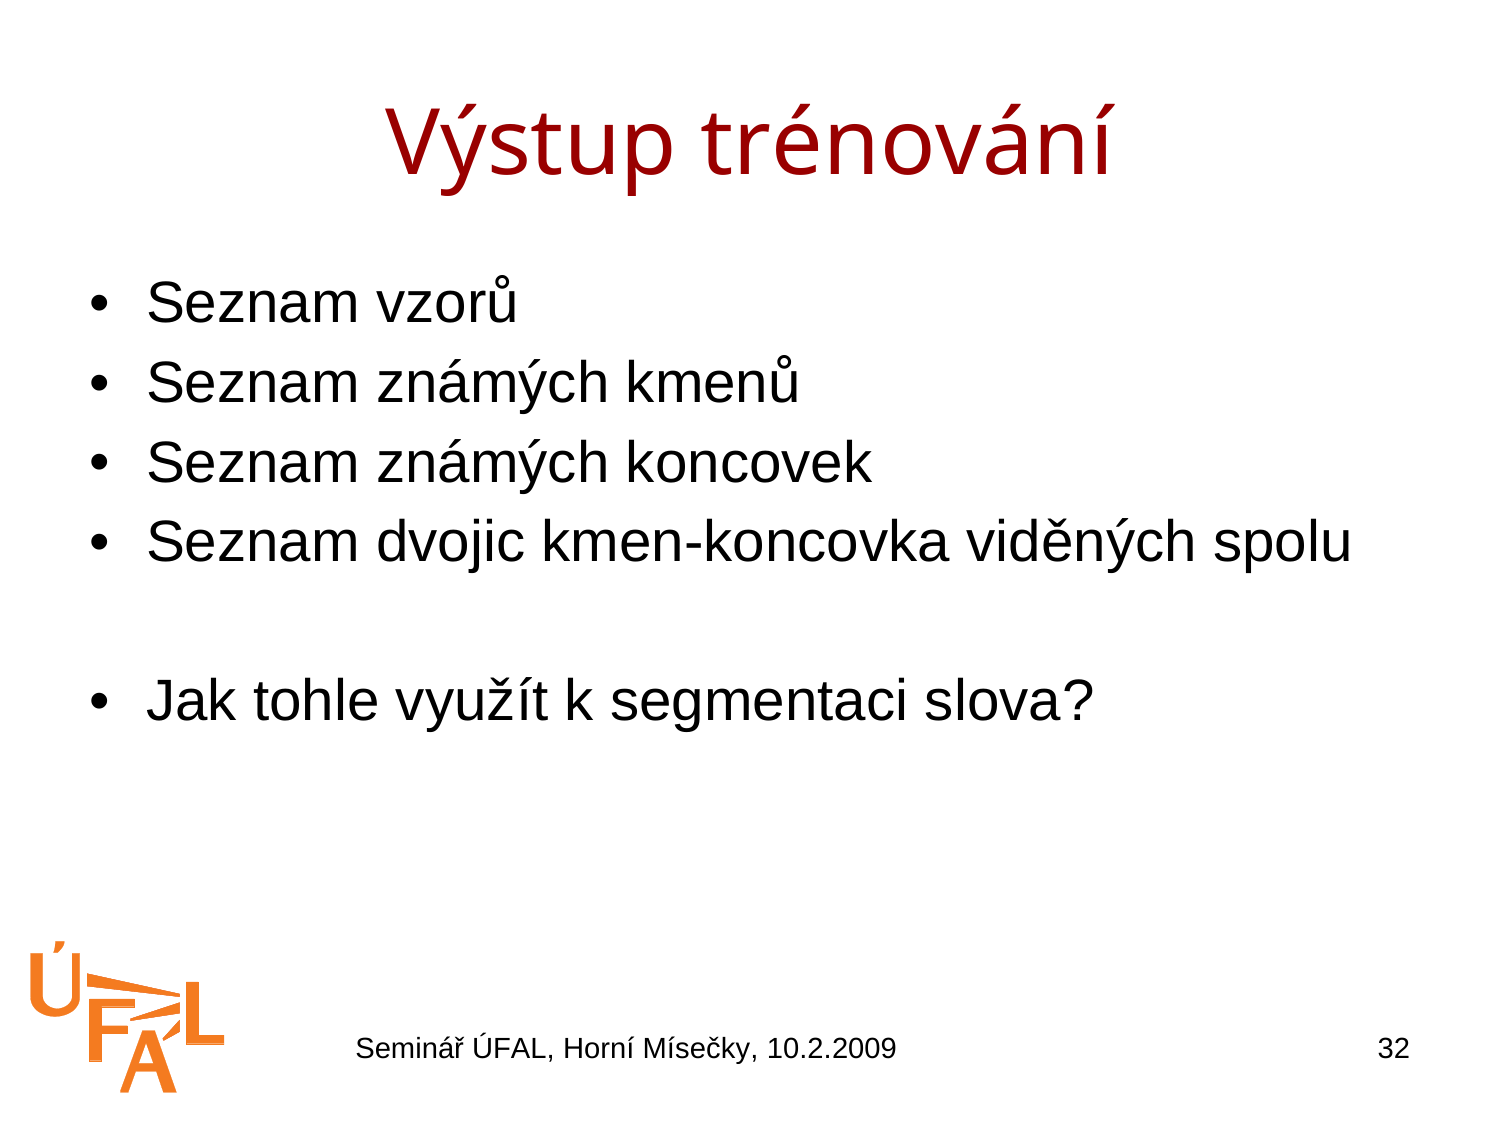

# Výstup trénování
Seznam vzorů
Seznam známých kmenů
Seznam známých koncovek
Seznam dvojic kmen-koncovka viděných spolu
Jak tohle využít k segmentaci slova?
Seminář ÚFAL, Horní Mísečky, 10.2.2009
32